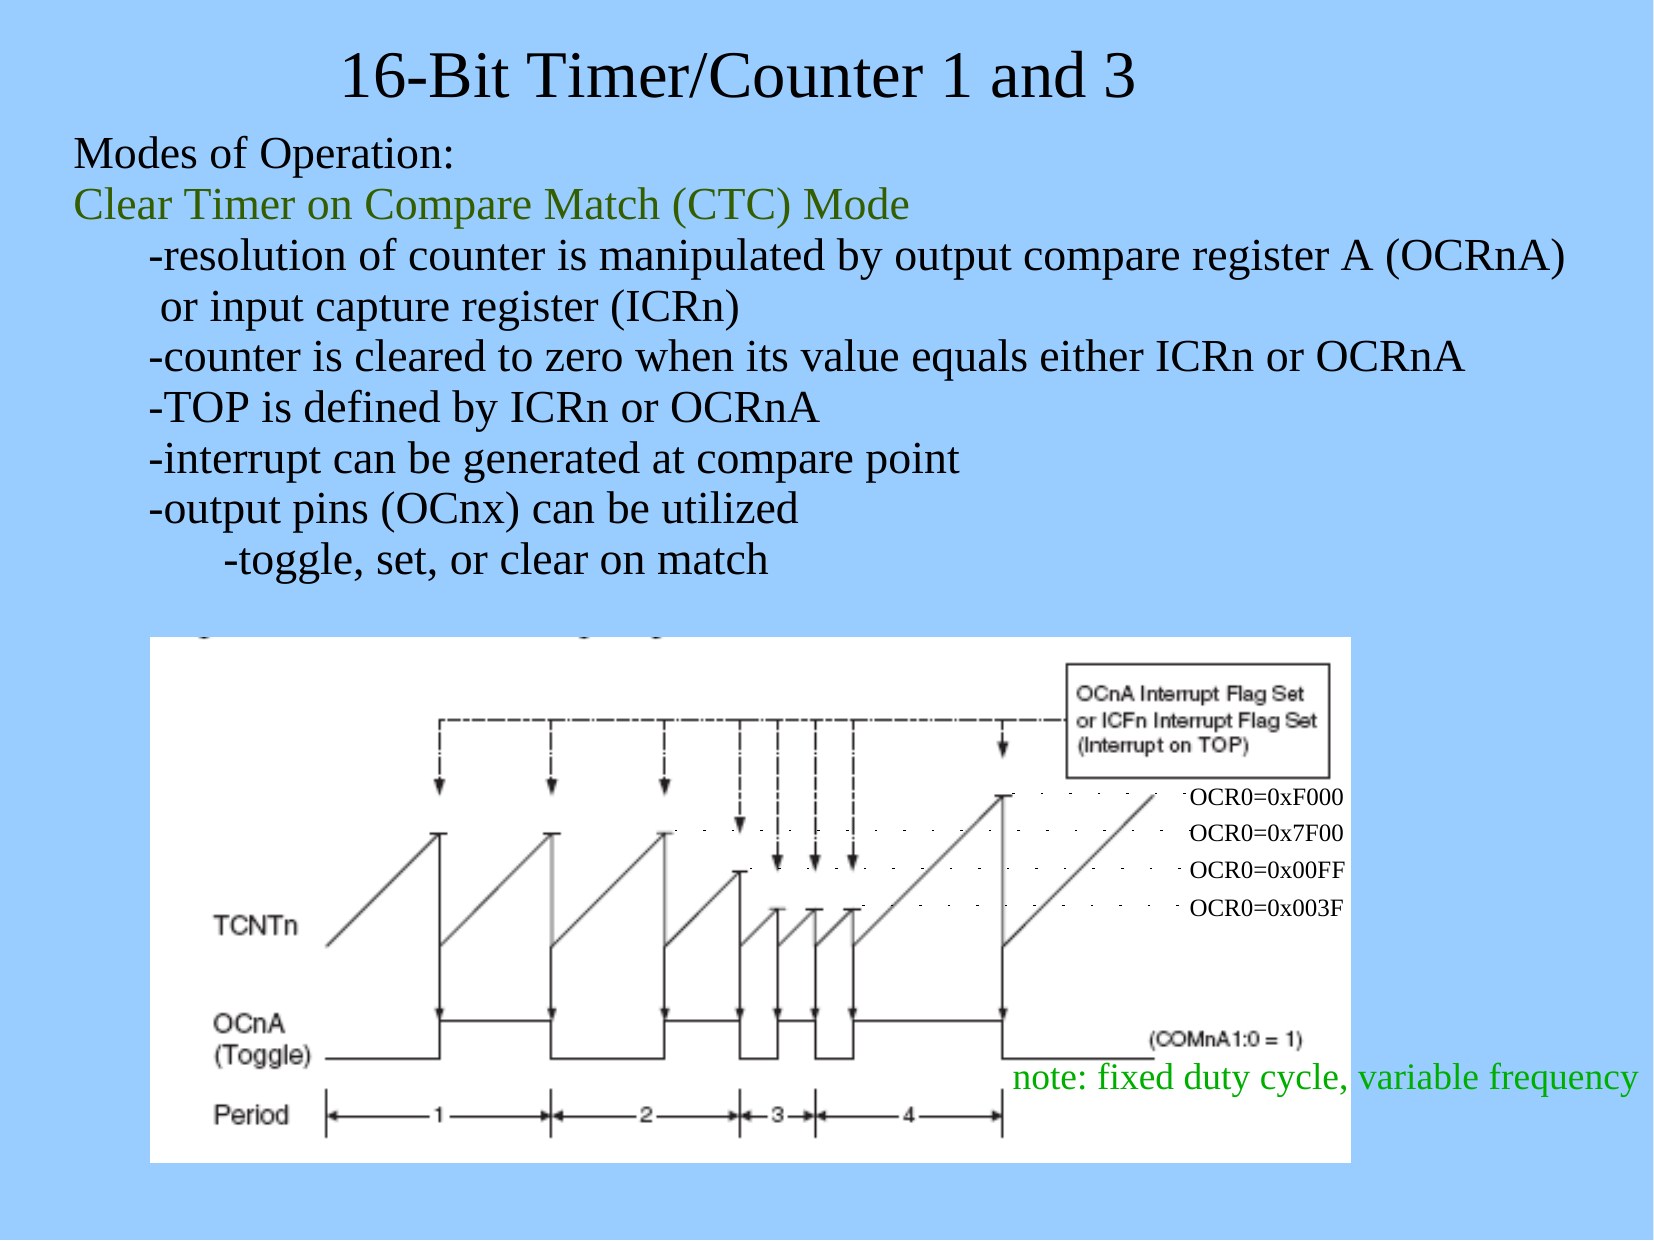

16-Bit Timer/Counter 1 and 3
Modes of Operation:
Clear Timer on Compare Match (CTC) Mode
	-resolution of counter is manipulated by output compare register A (OCRnA) 	 or input capture register (ICRn)
	-counter is cleared to zero when its value equals either ICRn or OCRnA
	-TOP is defined by ICRn or OCRnA
	-interrupt can be generated at compare point
	-output pins (OCnx) can be utilized
		-toggle, set, or clear on match
OCR0=0xF000
OCR0=0x7F00
OCR0=0x00FF
OCR0=0x003F
note: fixed duty cycle, variable frequency